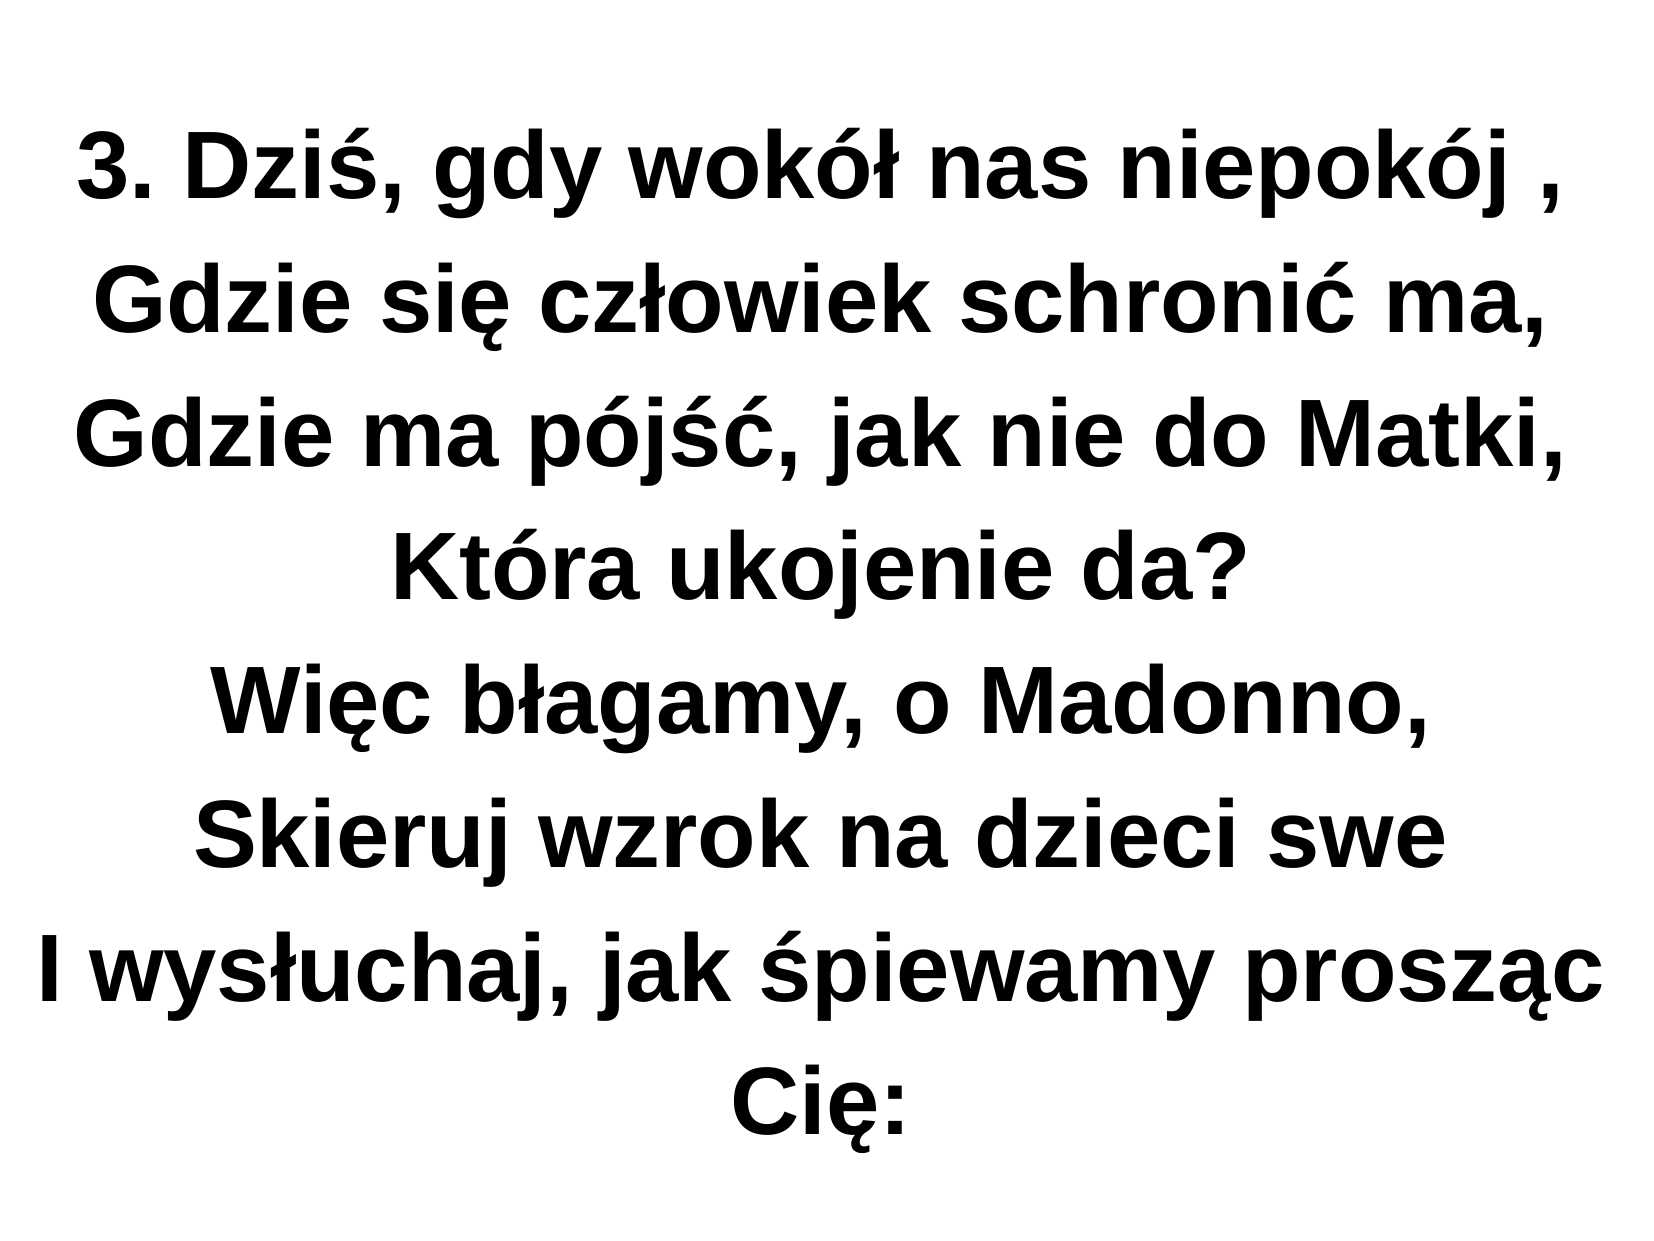

# 3. Dziś, gdy wokół nas niepokój ,
Gdzie się człowiek schronić ma,
Gdzie ma pójść, jak nie do Matki,
Która ukojenie da?
Więc błagamy, o Madonno,
Skieruj wzrok na dzieci swe
I wysłuchaj, jak śpiewamy prosząc Cię: